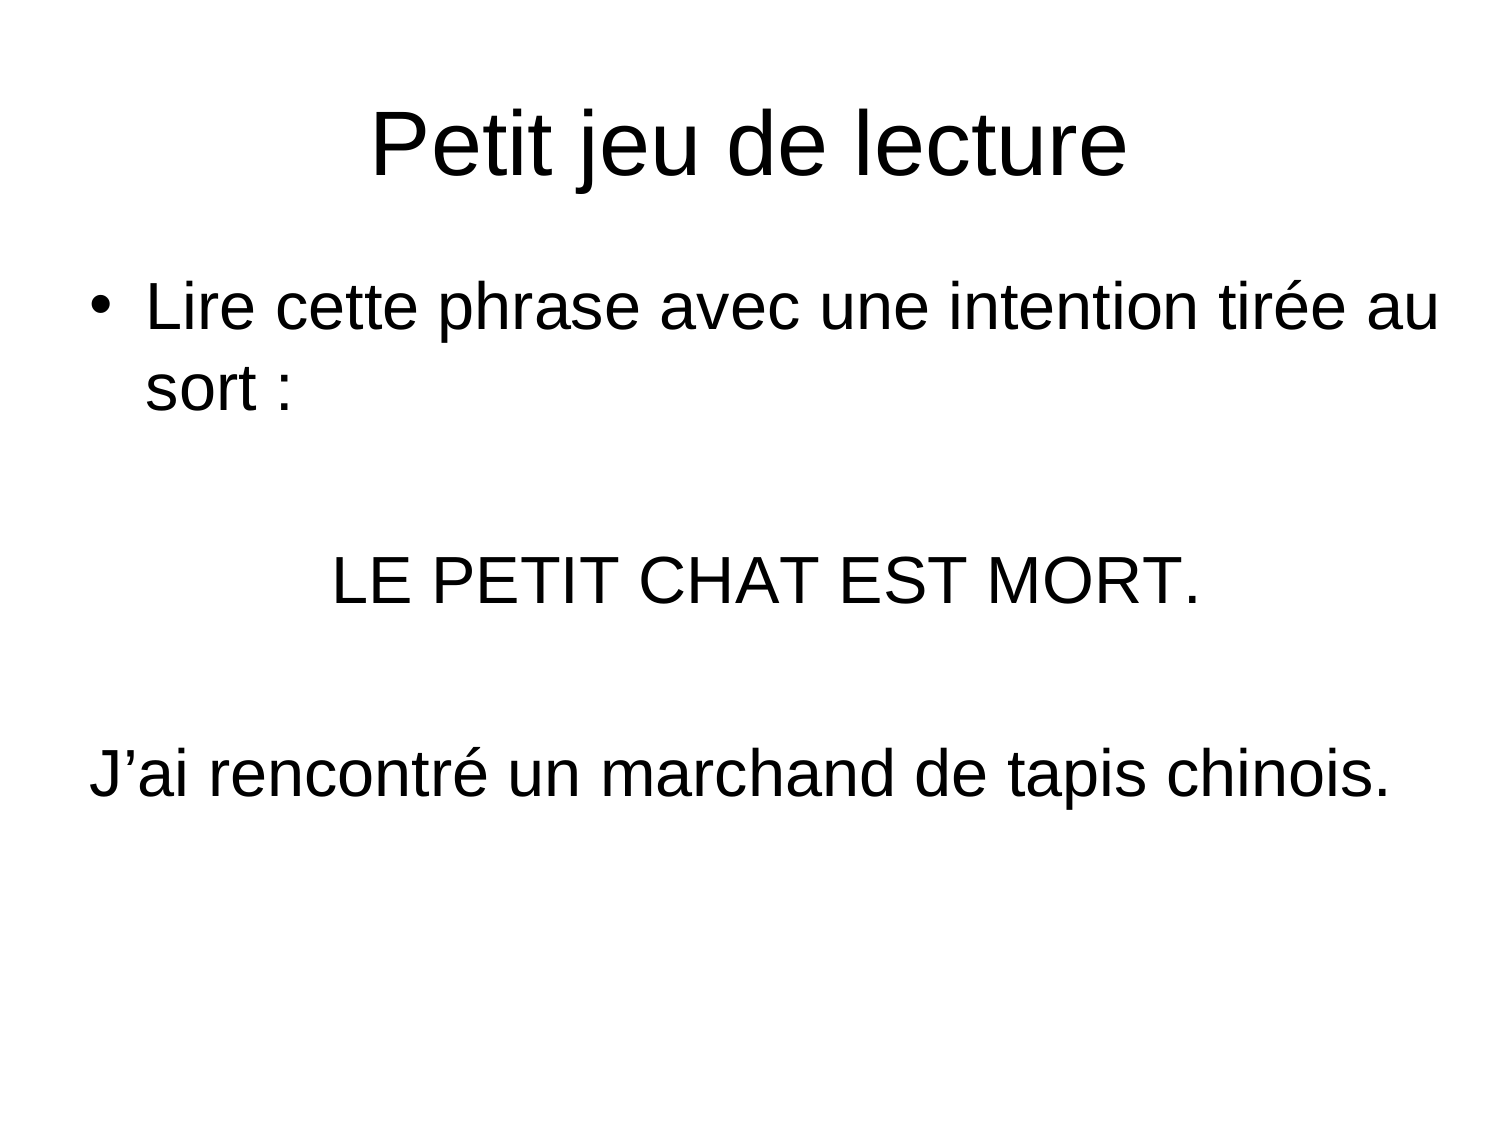

# Petit jeu de lecture
Lire cette phrase avec une intention tirée au sort :
LE PETIT CHAT EST MORT.
J’ai rencontré un marchand de tapis chinois.